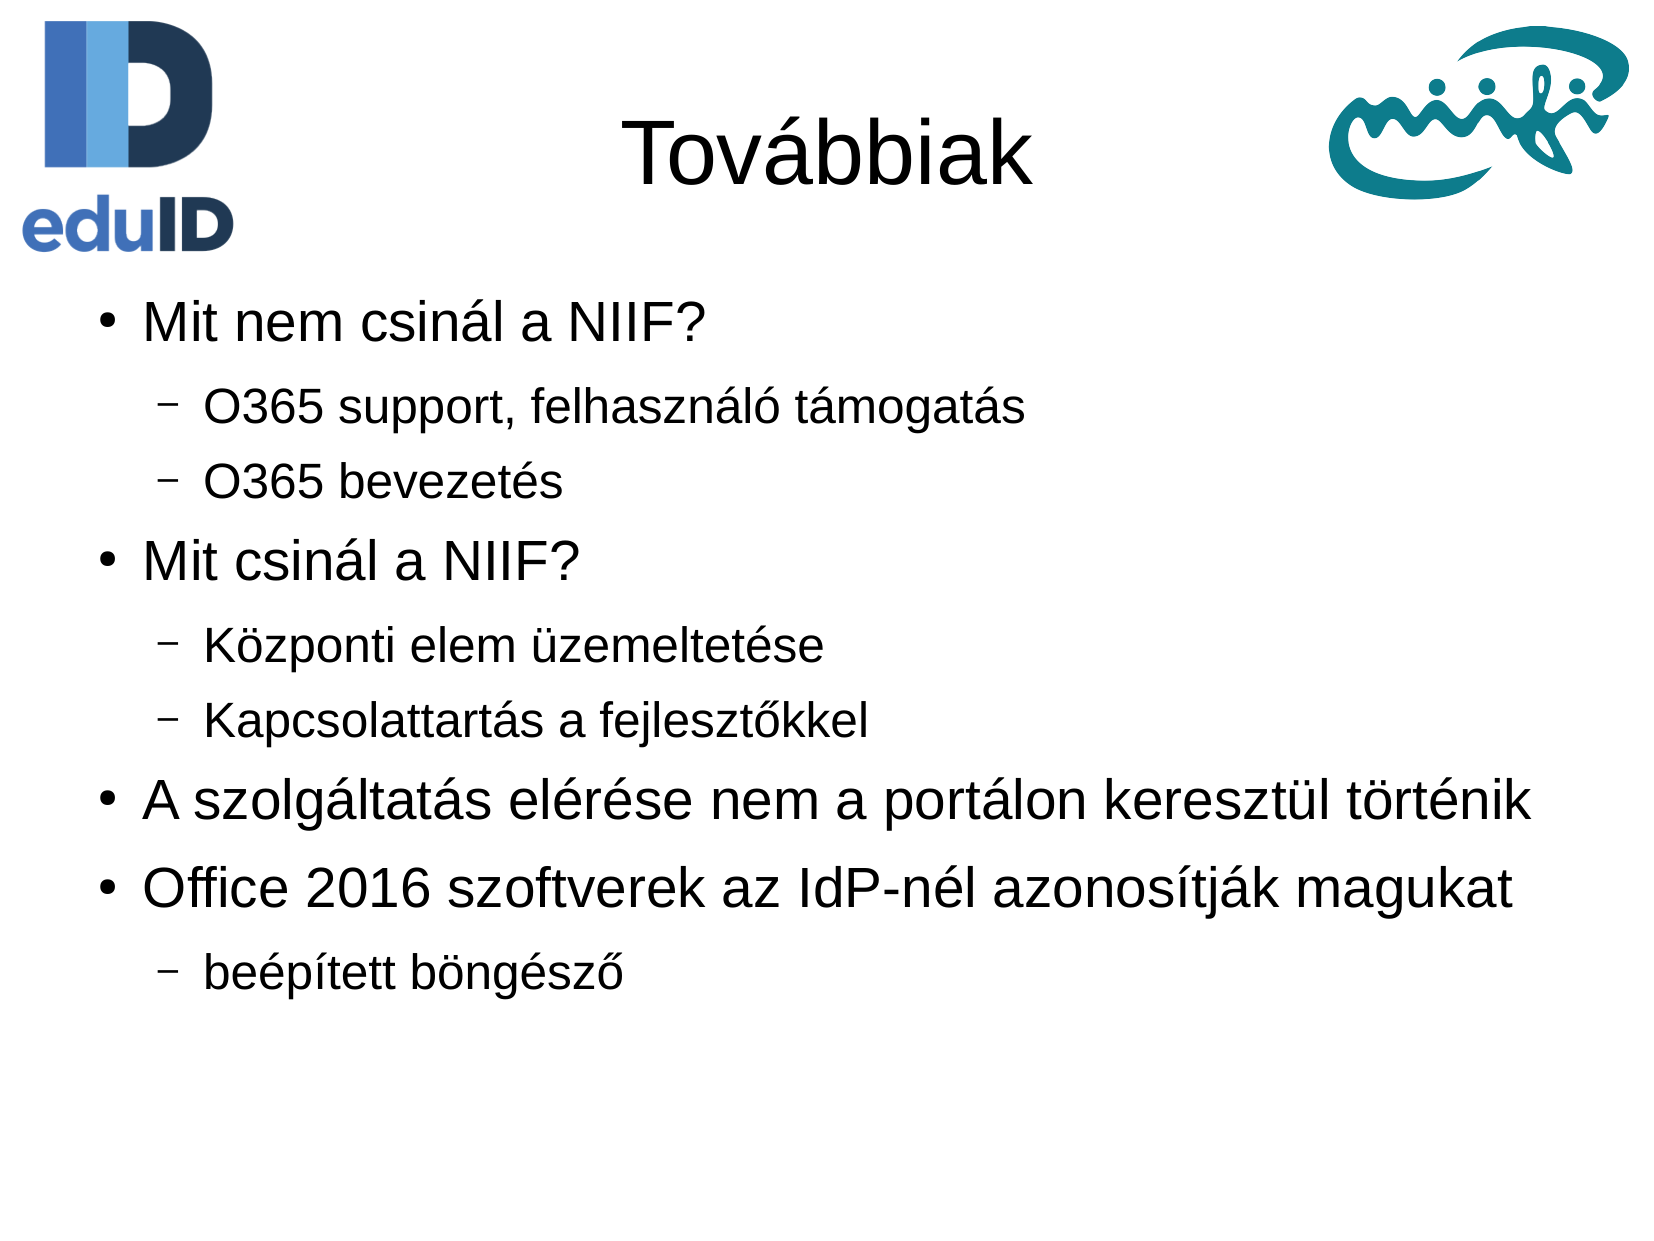

# Továbbiak
Mit nem csinál a NIIF?
O365 support, felhasználó támogatás
O365 bevezetés
Mit csinál a NIIF?
Központi elem üzemeltetése
Kapcsolattartás a fejlesztőkkel
A szolgáltatás elérése nem a portálon keresztül történik
Office 2016 szoftverek az IdP-nél azonosítják magukat
beépített böngésző